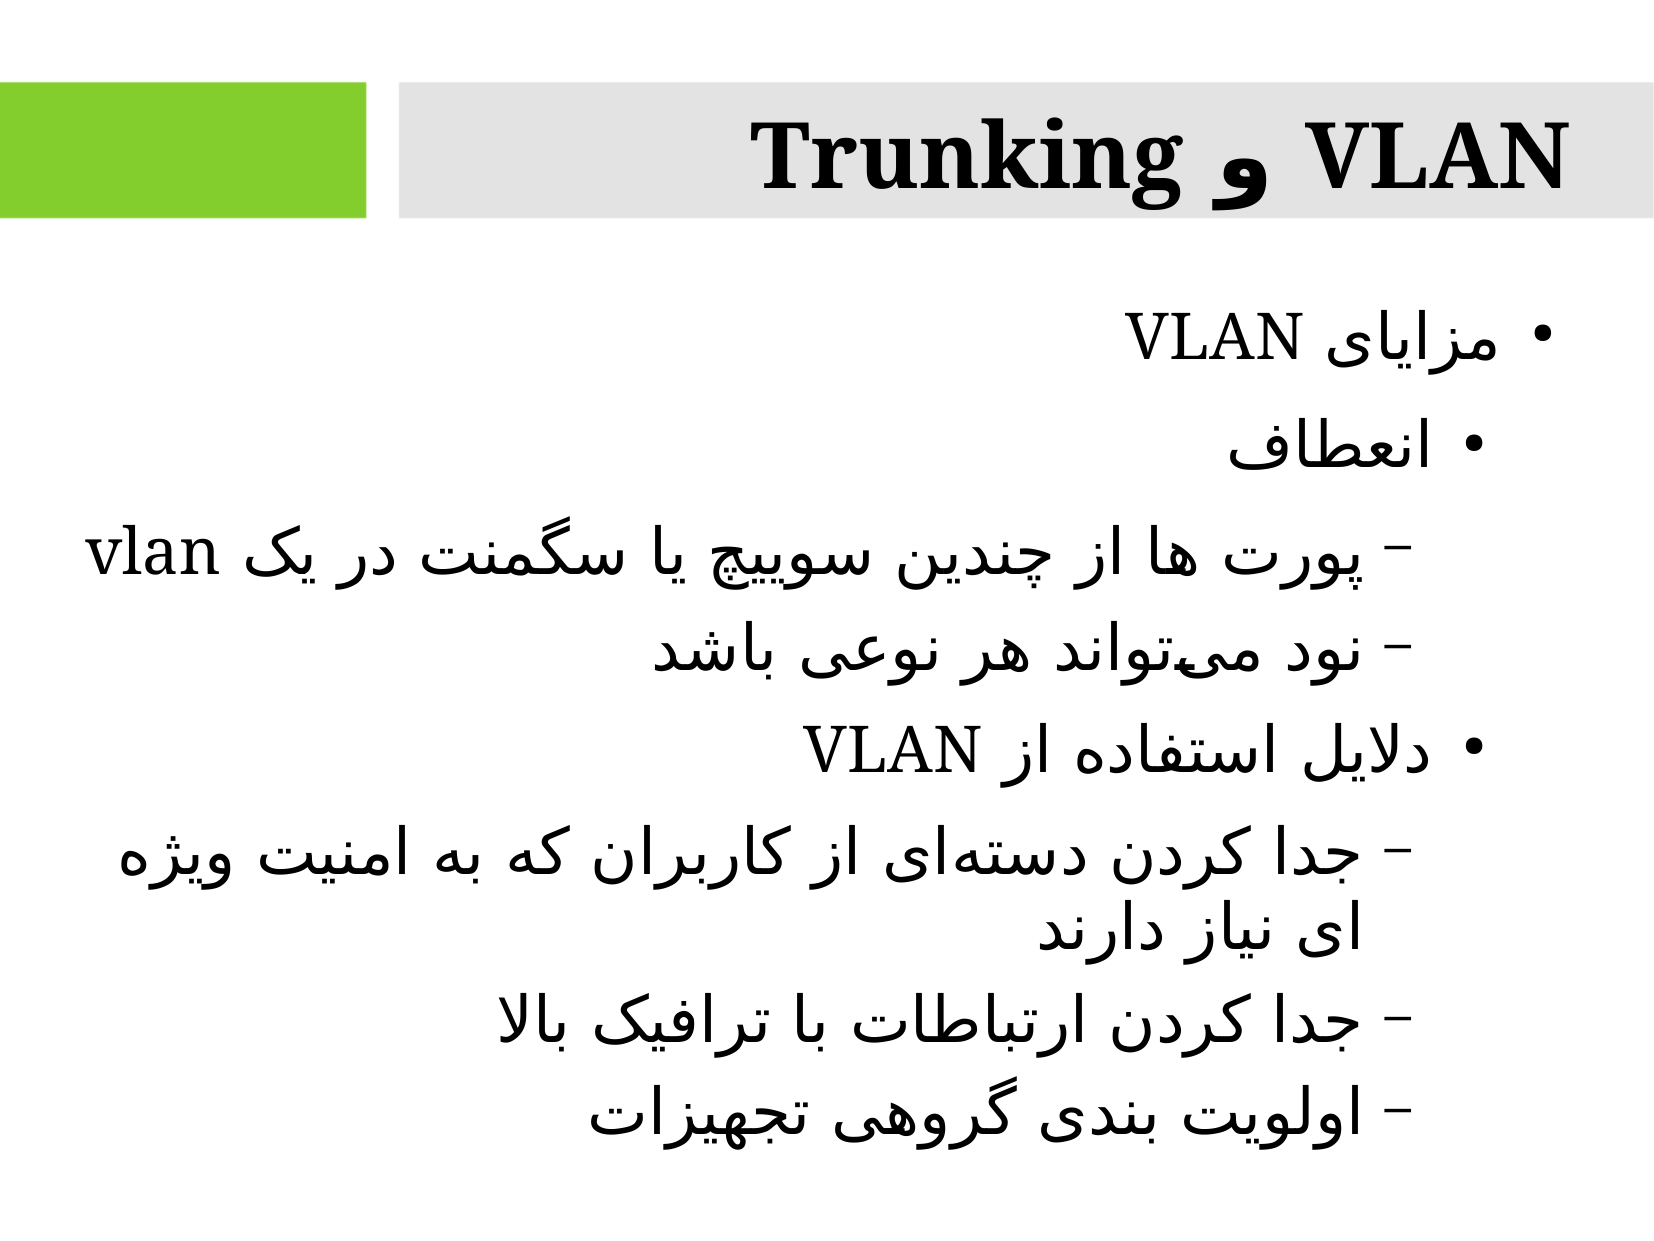

# VLAN و Trunking
مزایای VLAN
انعطاف
پورت ها از چندین سوییچ یا سگمنت در یک vlan
نود می‌تواند هر نوعی باشد
دلایل استفاده از VLAN
جدا کردن دسته‌ای از کاربران که به امنیت ویژه ای نیاز دارند
جدا کردن ارتباطات با ترافیک بالا
اولویت بندی گروهی تجهیزات